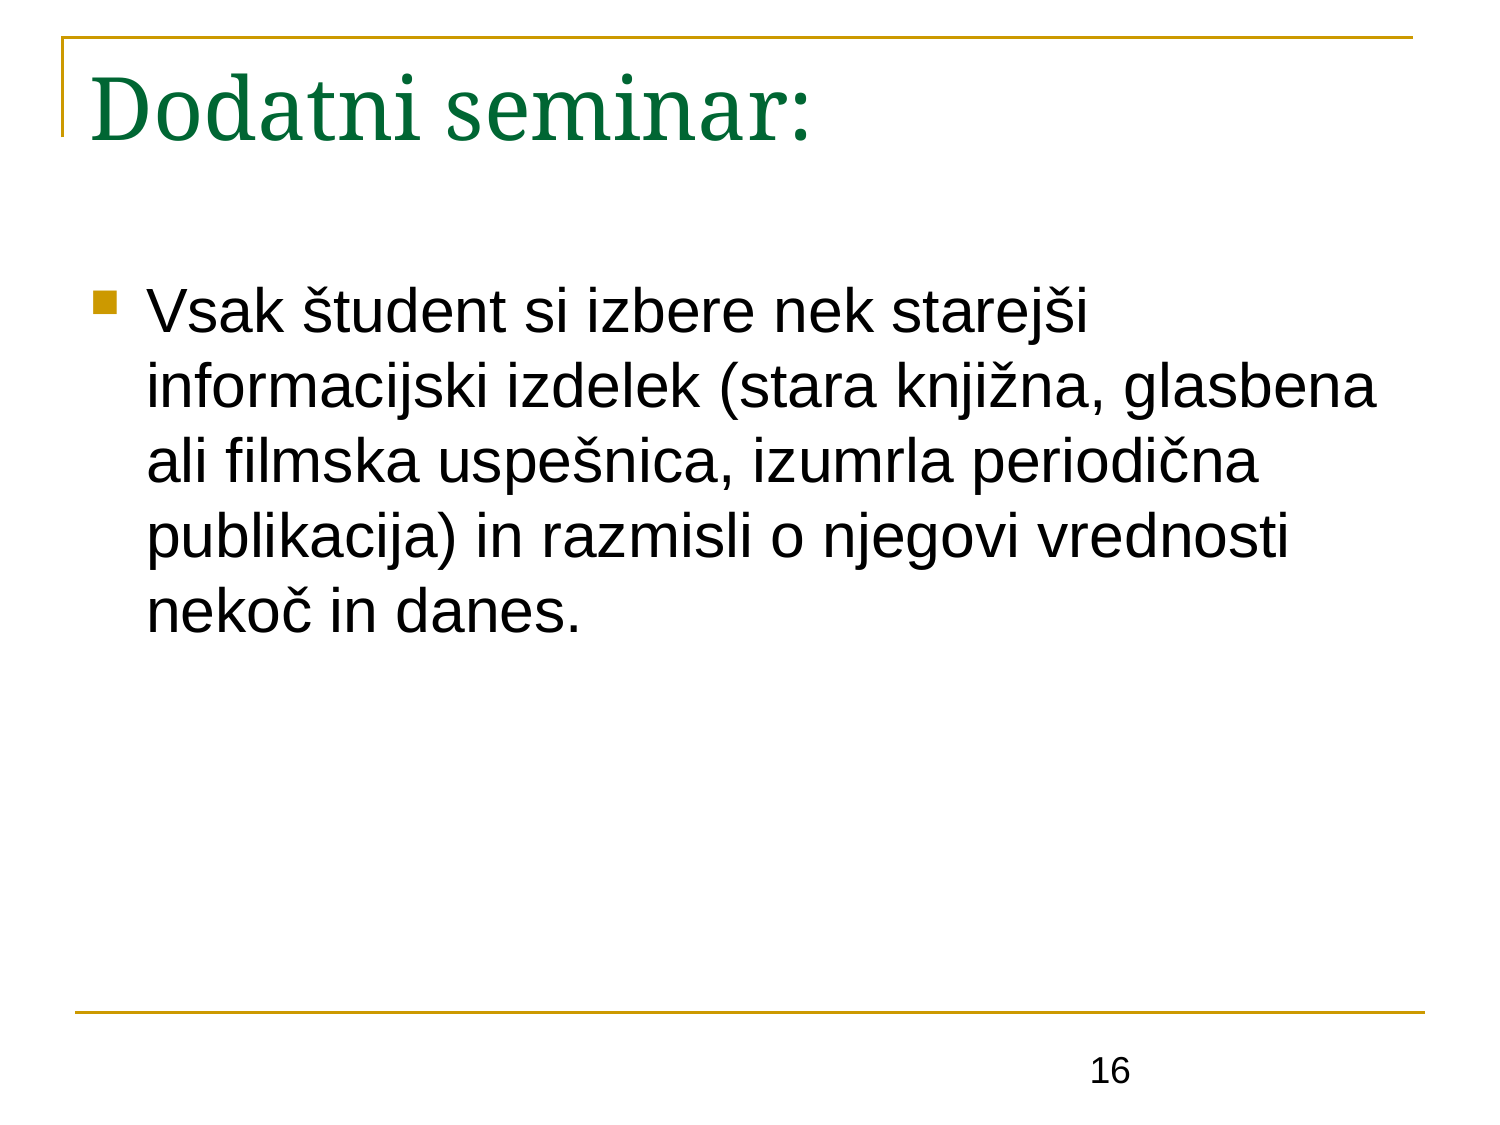

# Dodatni seminar:
Vsak študent si izbere nek starejši informacijski izdelek (stara knjižna, glasbena ali filmska uspešnica, izumrla periodična publikacija) in razmisli o njegovi vrednosti nekoč in danes.
16